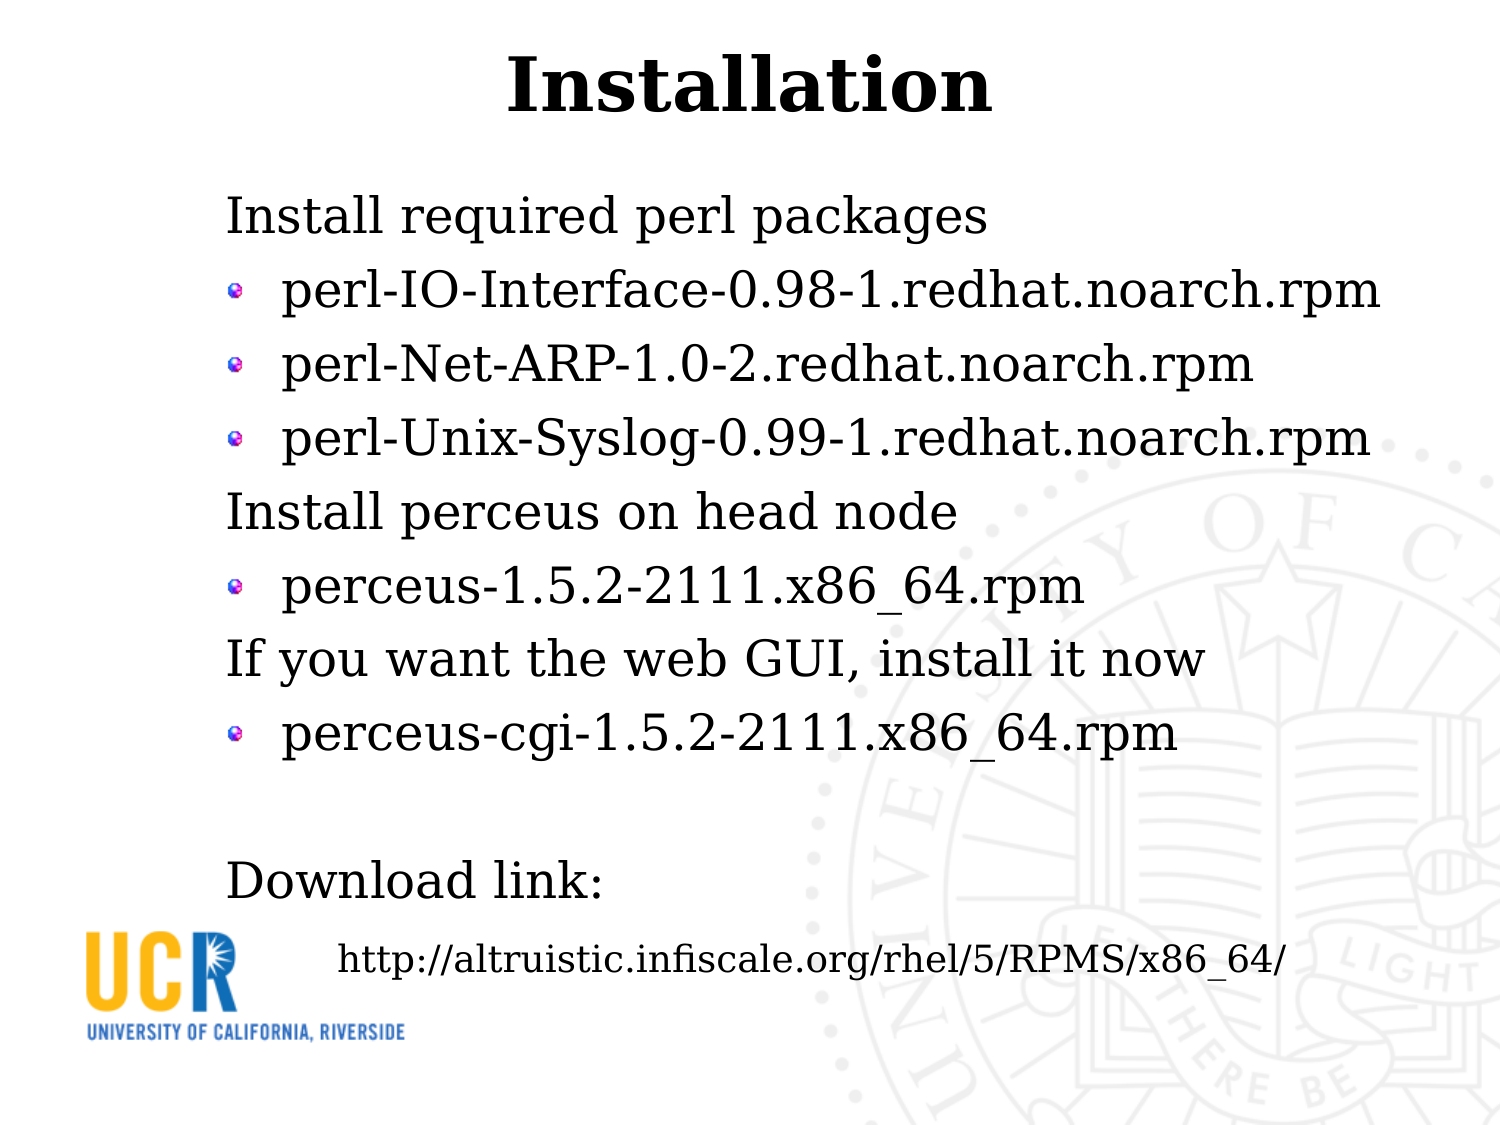

# Installation
Install required perl packages
perl-IO-Interface-0.98-1.redhat.noarch.rpm
perl-Net-ARP-1.0-2.redhat.noarch.rpm
perl-Unix-Syslog-0.99-1.redhat.noarch.rpm
Install perceus on head node
perceus-1.5.2-2111.x86_64.rpm
If you want the web GUI, install it now
perceus-cgi-1.5.2-2111.x86_64.rpm
Download link:
 http://altruistic.infiscale.org/rhel/5/RPMS/x86_64/